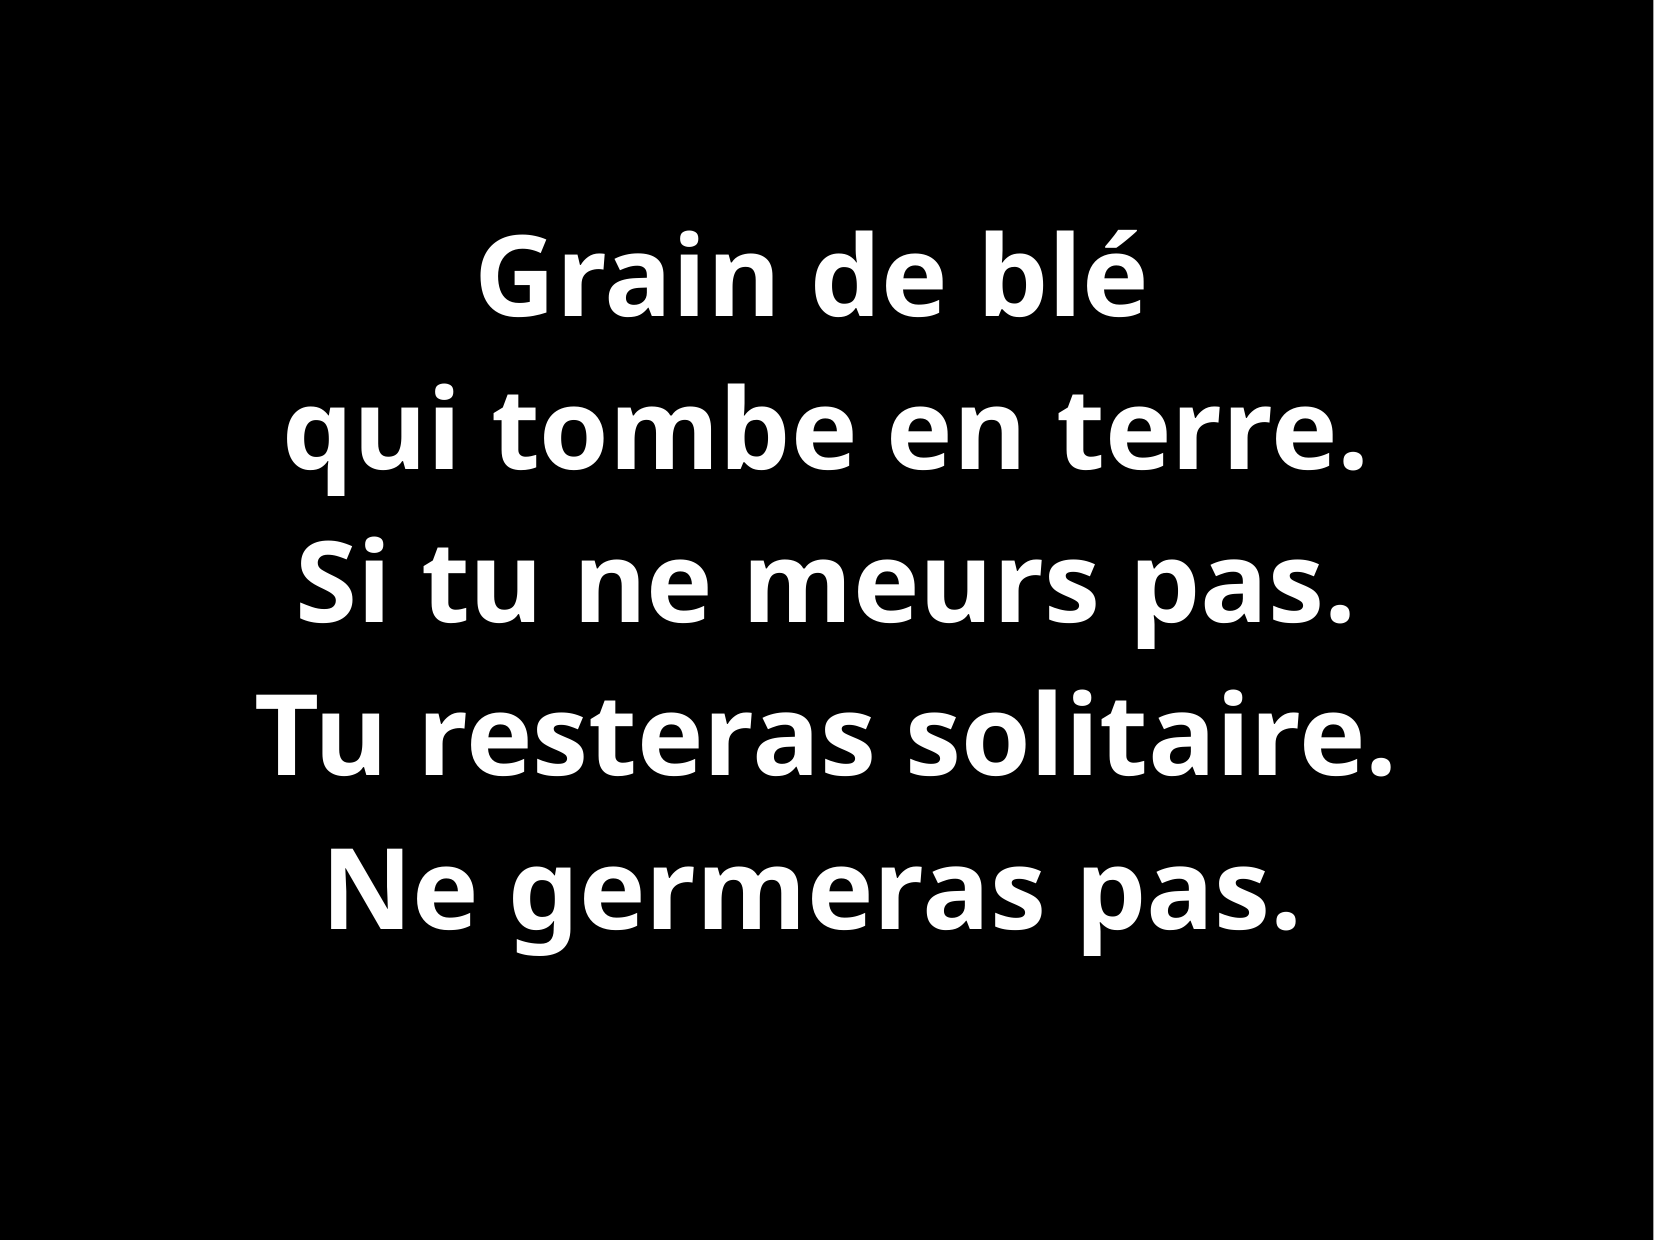

# Grain de blé
qui tombe en terre.
Si tu ne meurs pas.
Tu resteras solitaire.
Ne germeras pas.